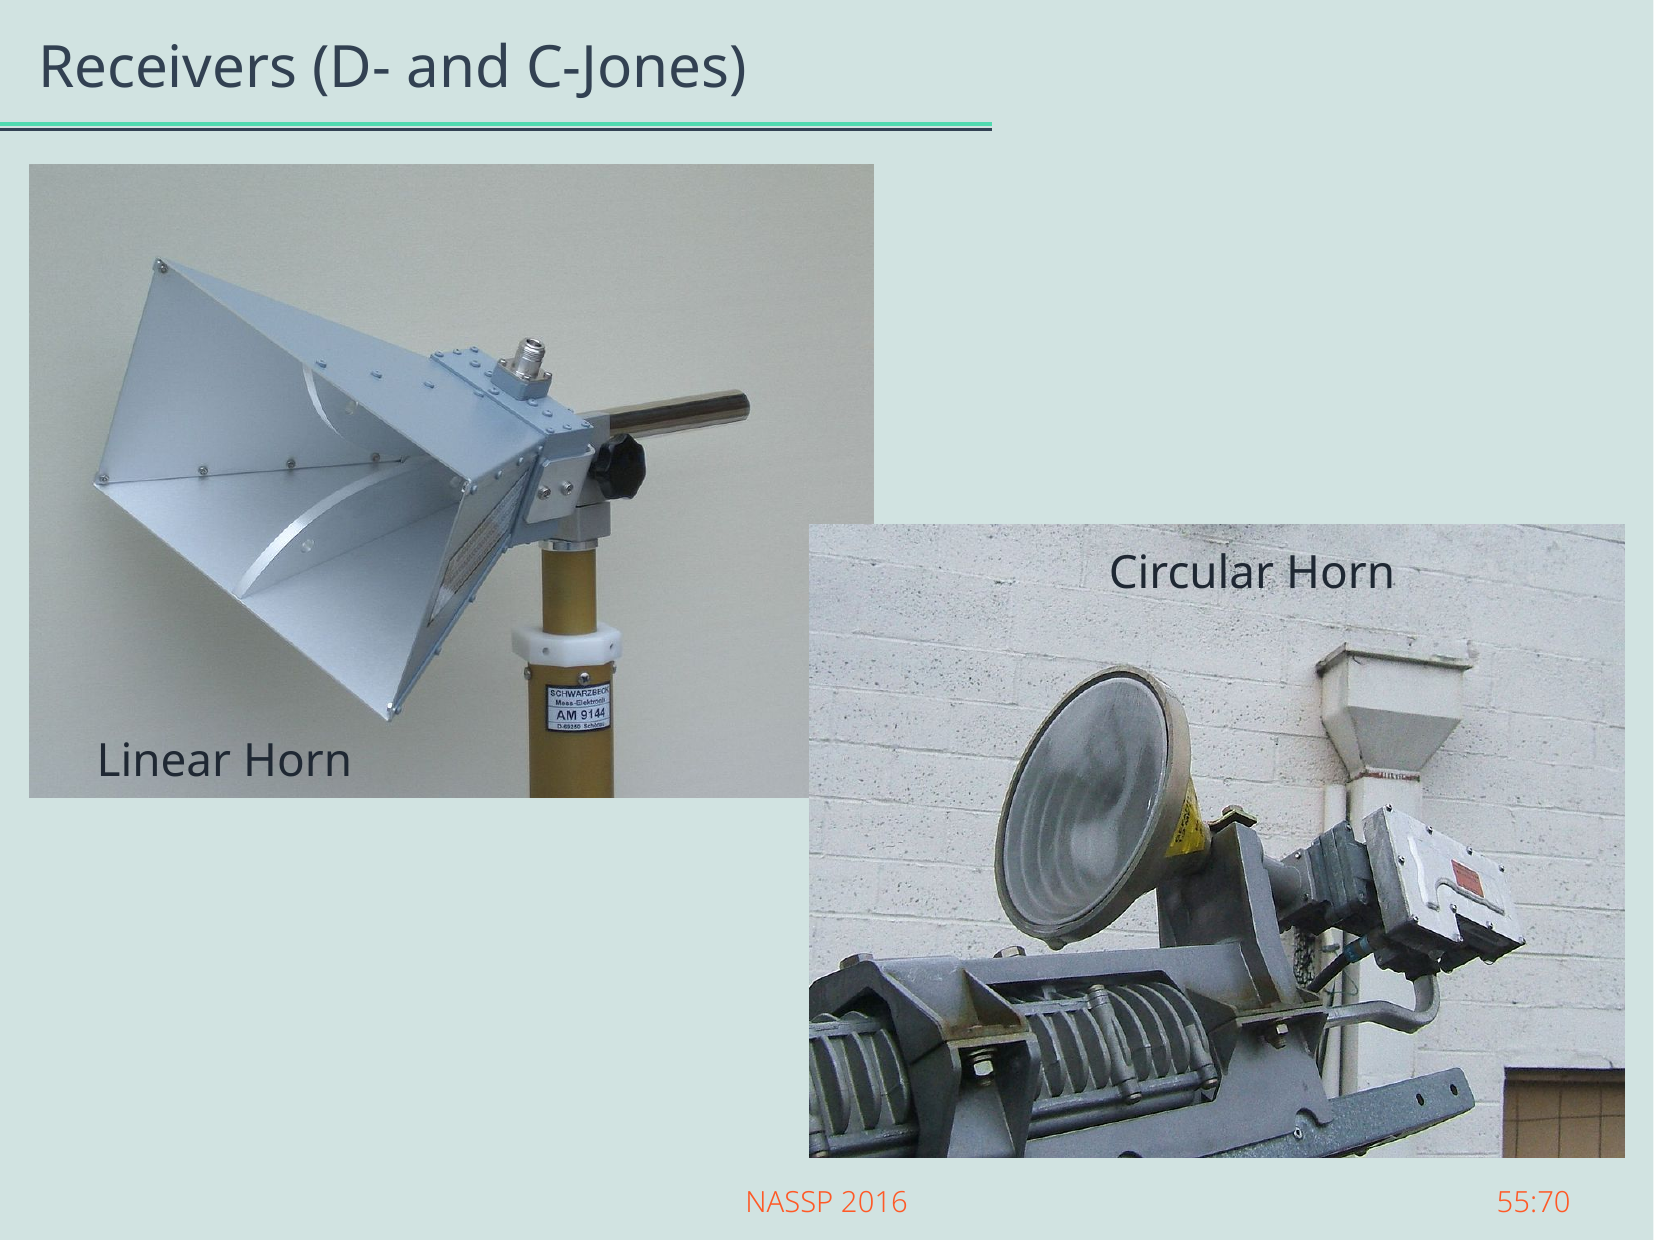

Receivers (D- and C-Jones)
Circular Horn
Linear Horn
NASSP 2016
55